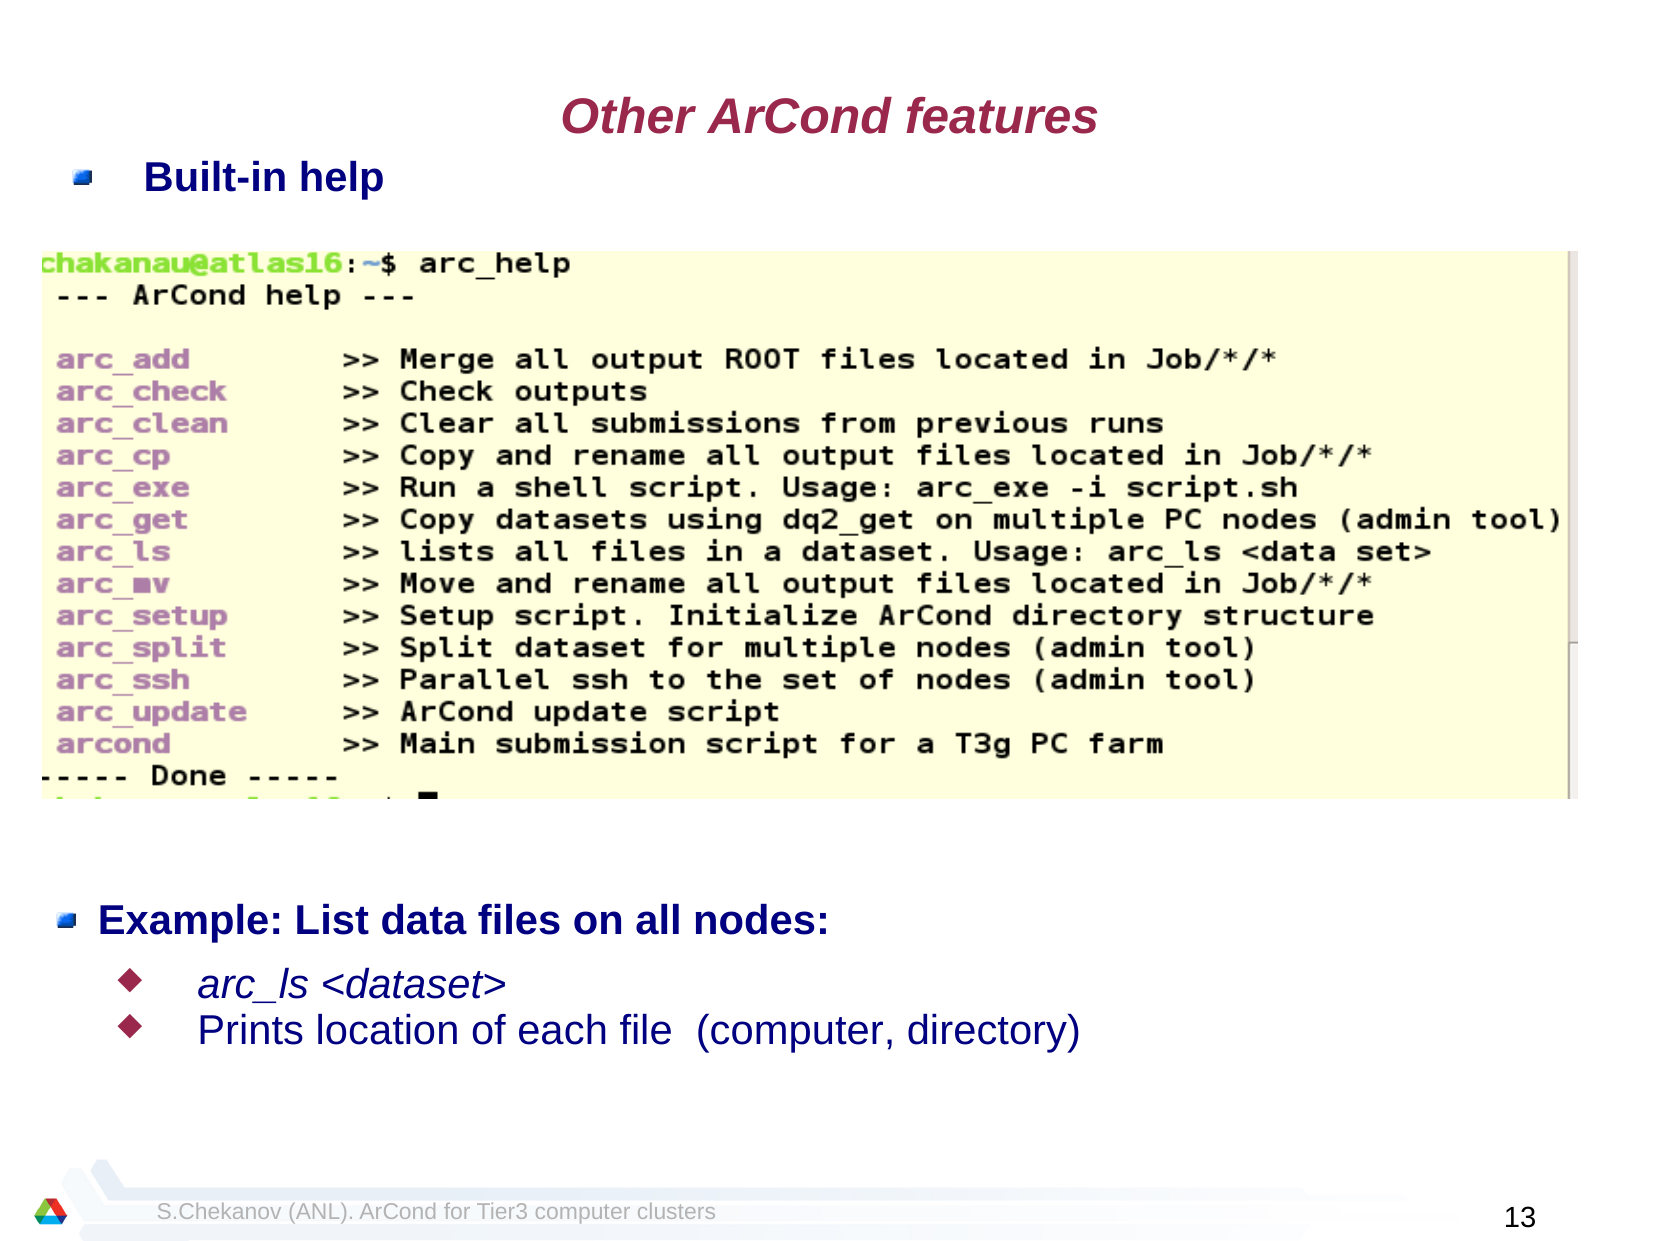

# Other ArCond features
Built-in help
 Example: List data files on all nodes:
 arc_ls <dataset>
 Prints location of each file (computer, directory)
13